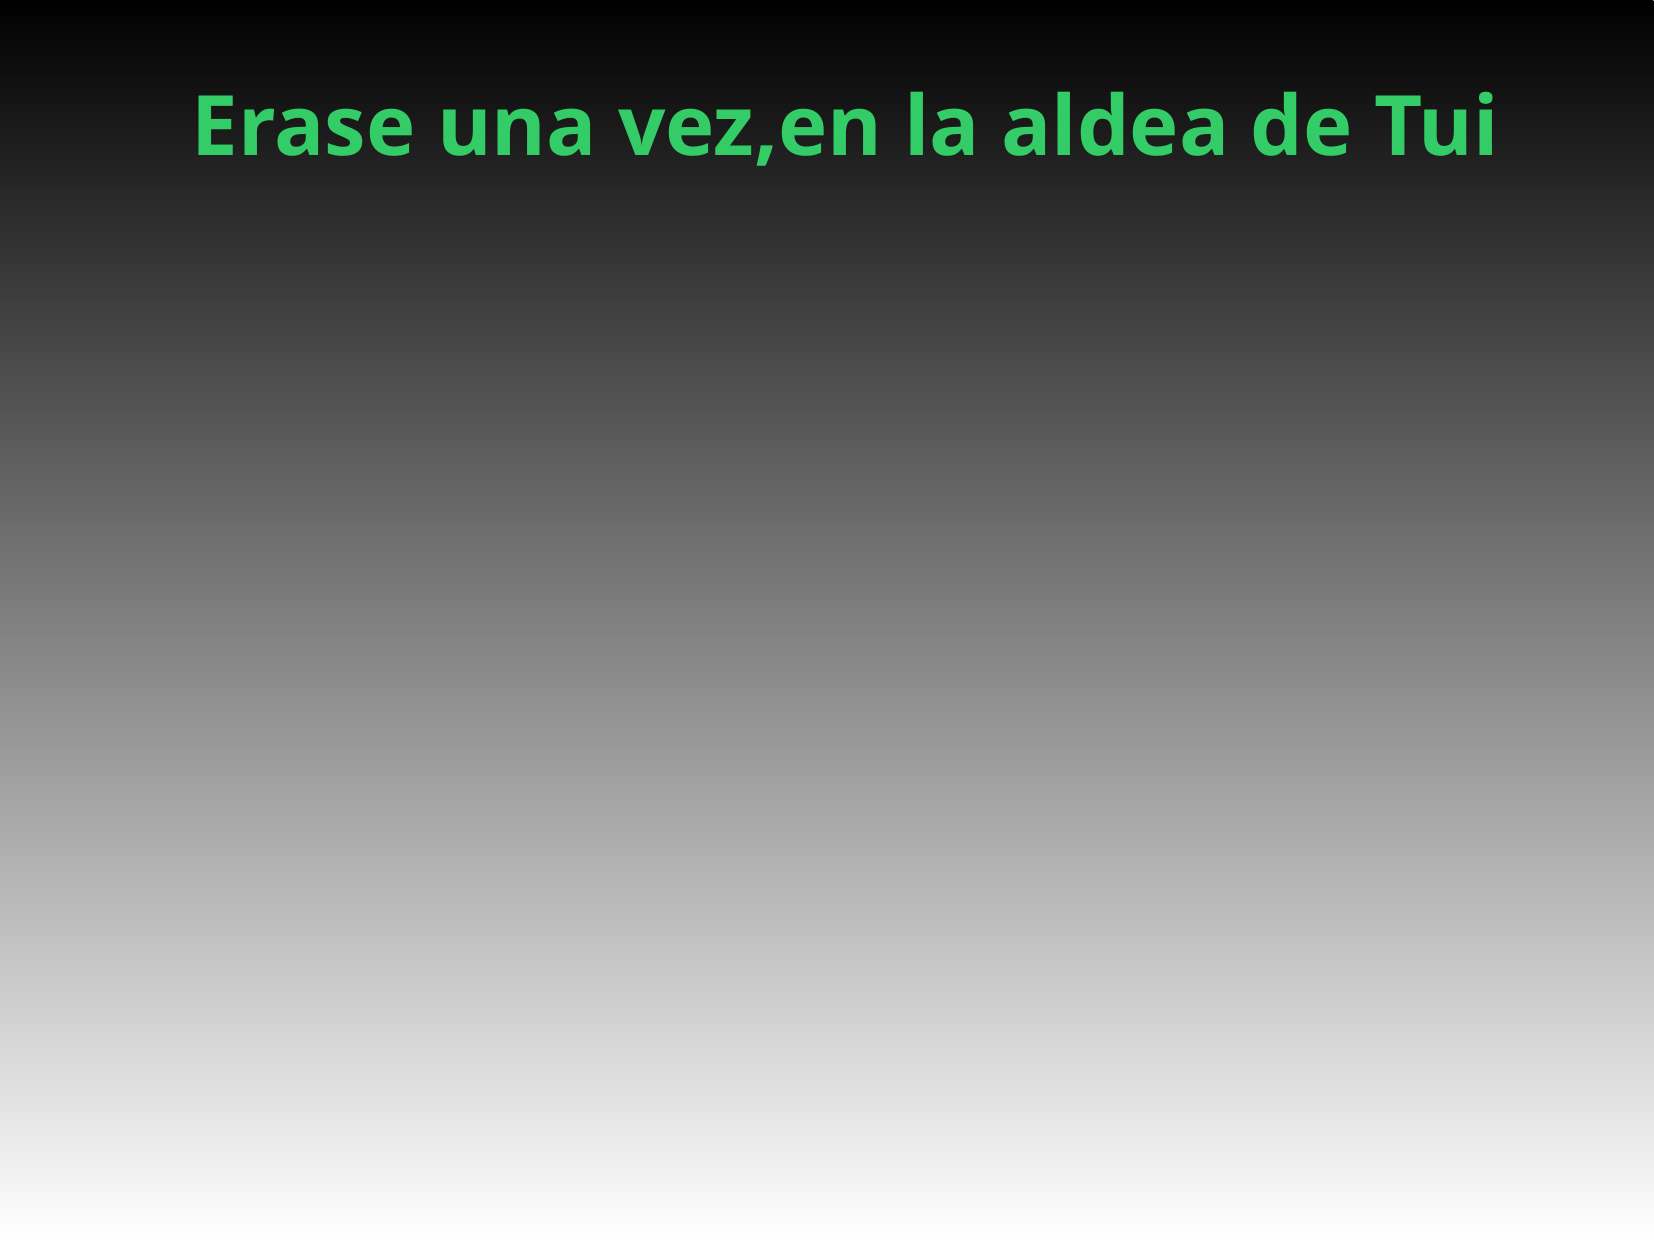

Erase una vez,en la aldea de Tui